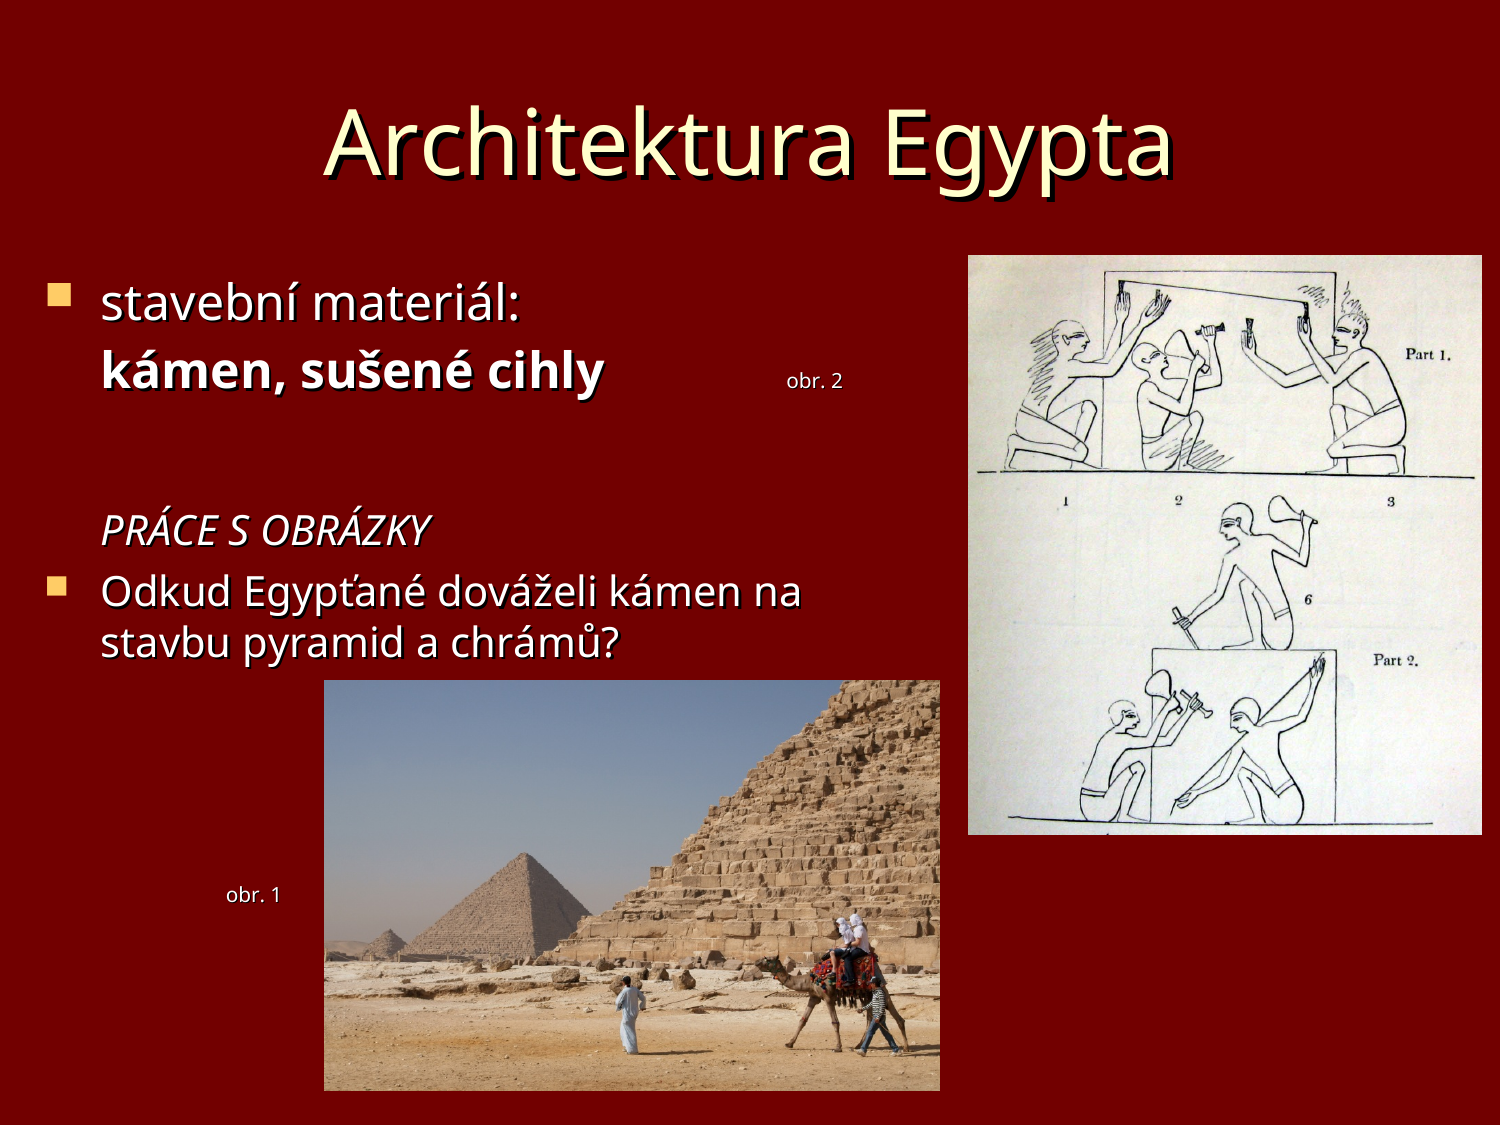

# Architektura Egypta
stavební materiál: kámen, sušené cihly obr. 2
	PRÁCE S OBRÁZKY
Odkud Egypťané dováželi kámen na stavbu pyramid a chrámů?
 obr. 1